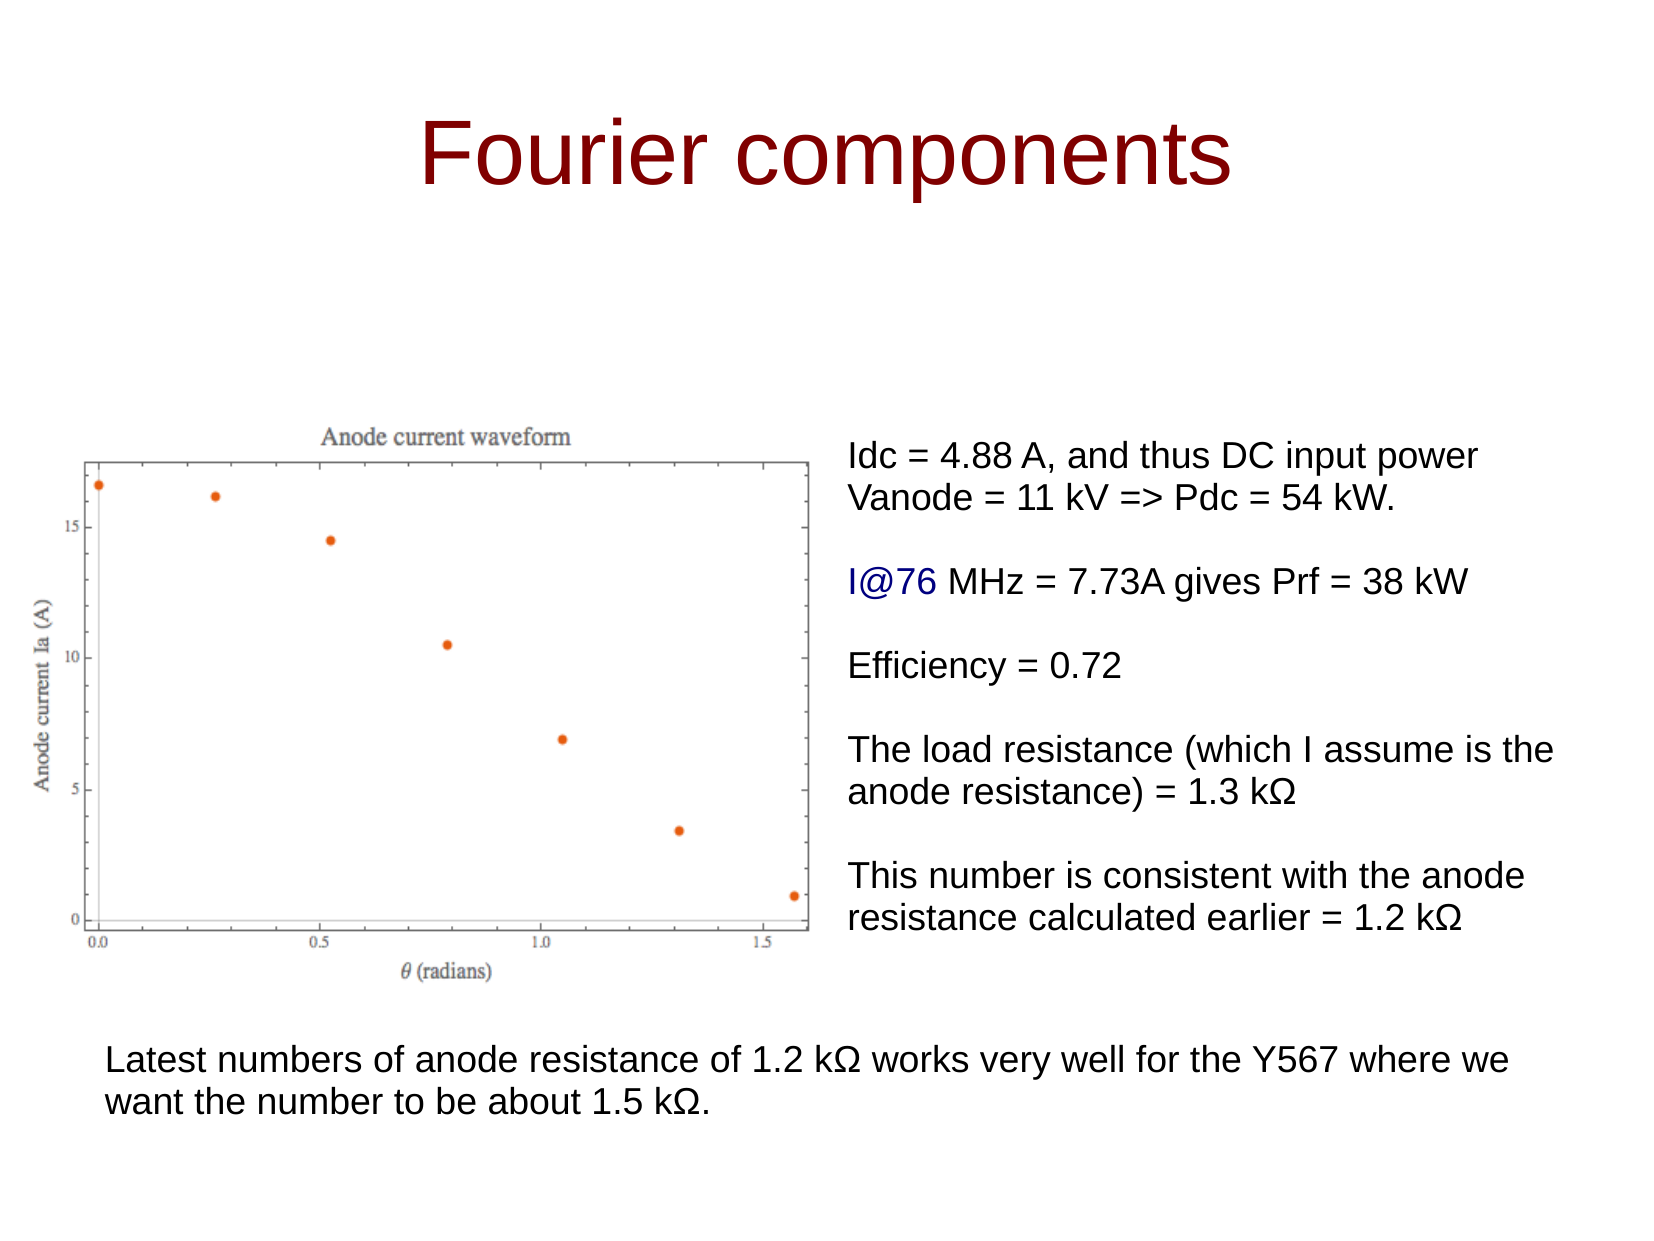

# Fourier components
Idc = 4.88 A, and thus DC input power Vanode = 11 kV => Pdc = 54 kW.
I@76 MHz = 7.73A gives Prf = 38 kW
Efficiency = 0.72
The load resistance (which I assume is the anode resistance) = 1.3 kΩ
This number is consistent with the anode resistance calculated earlier = 1.2 kΩ
Latest numbers of anode resistance of 1.2 kΩ works very well for the Y567 where we want the number to be about 1.5 kΩ.